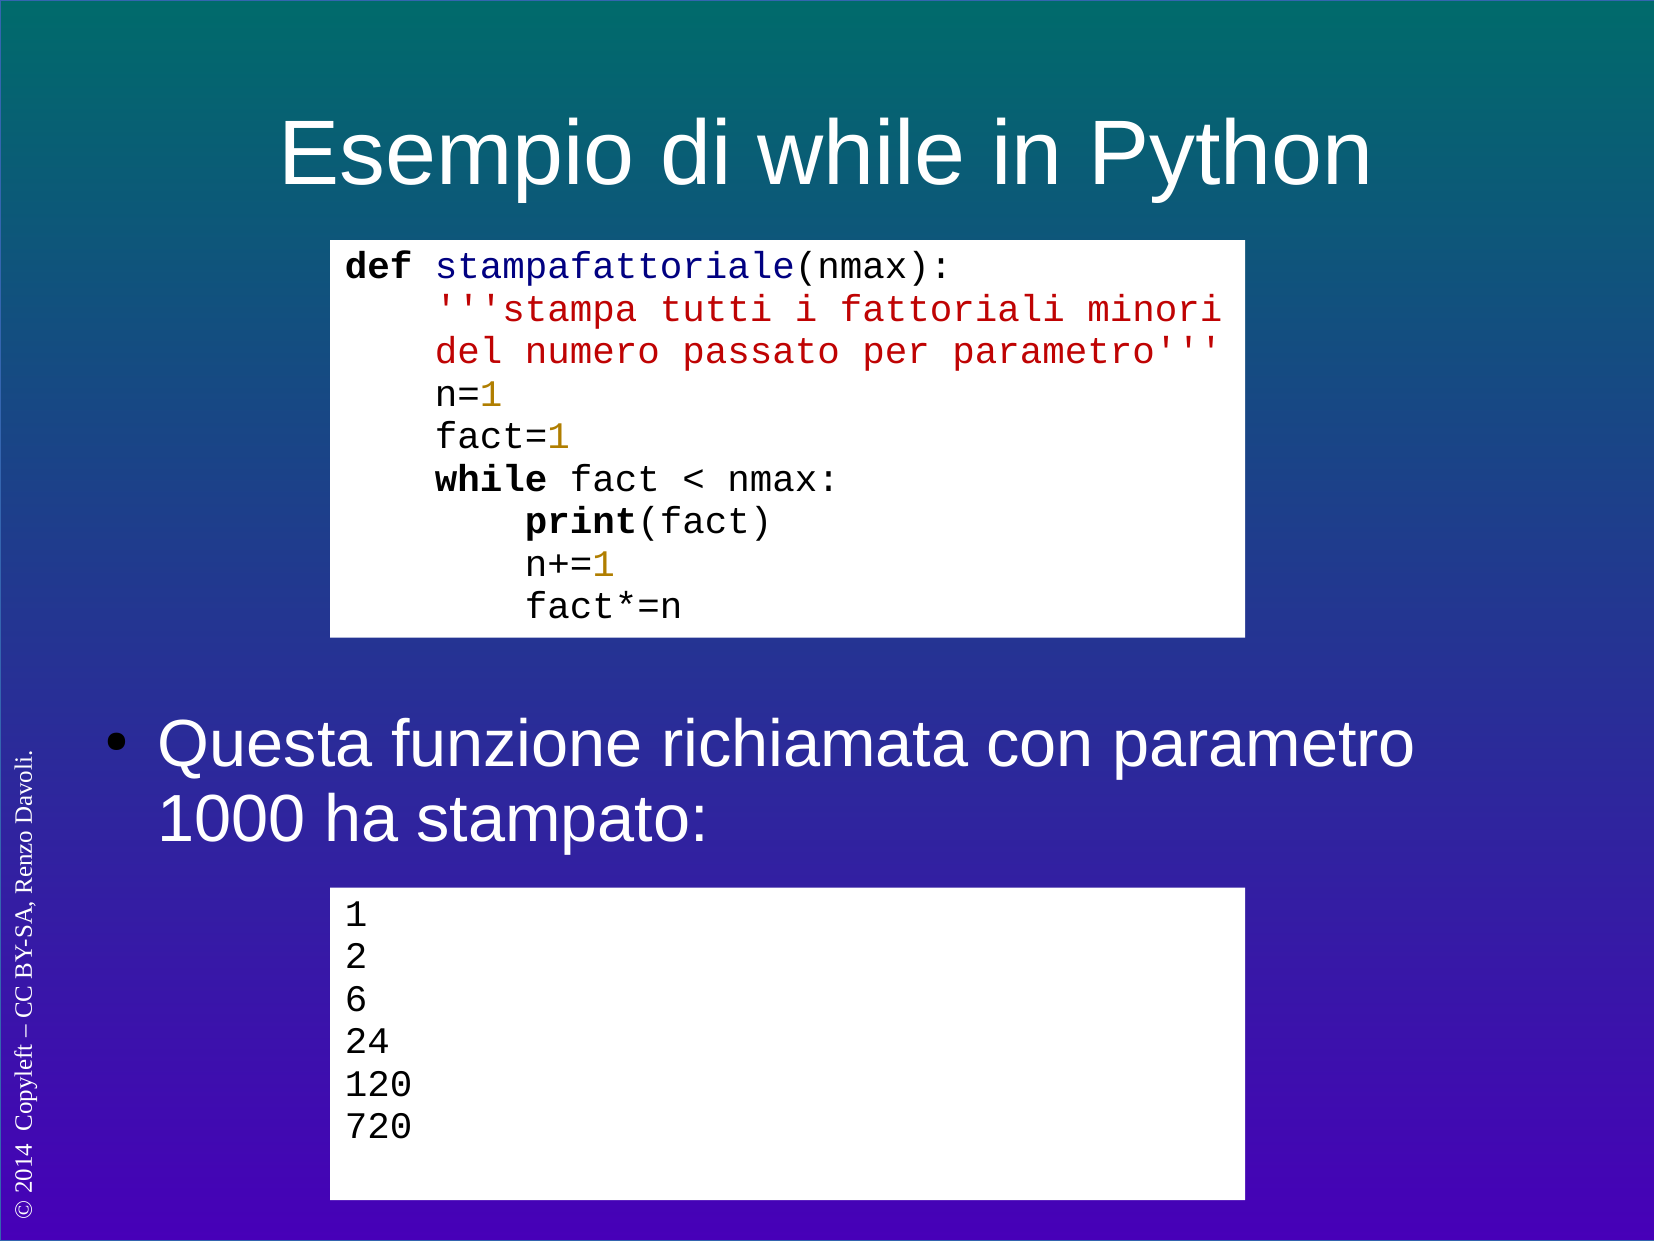

# Esempio di while in Python
def stampafattoriale(nmax):
 '''stampa tutti i fattoriali minori
 del numero passato per parametro'''
 n=1
 fact=1
 while fact < nmax:
 print(fact)
 n+=1
 fact*=n
Questa funzione richiamata con parametro 1000 ha stampato:
1
2
6
24
120
720